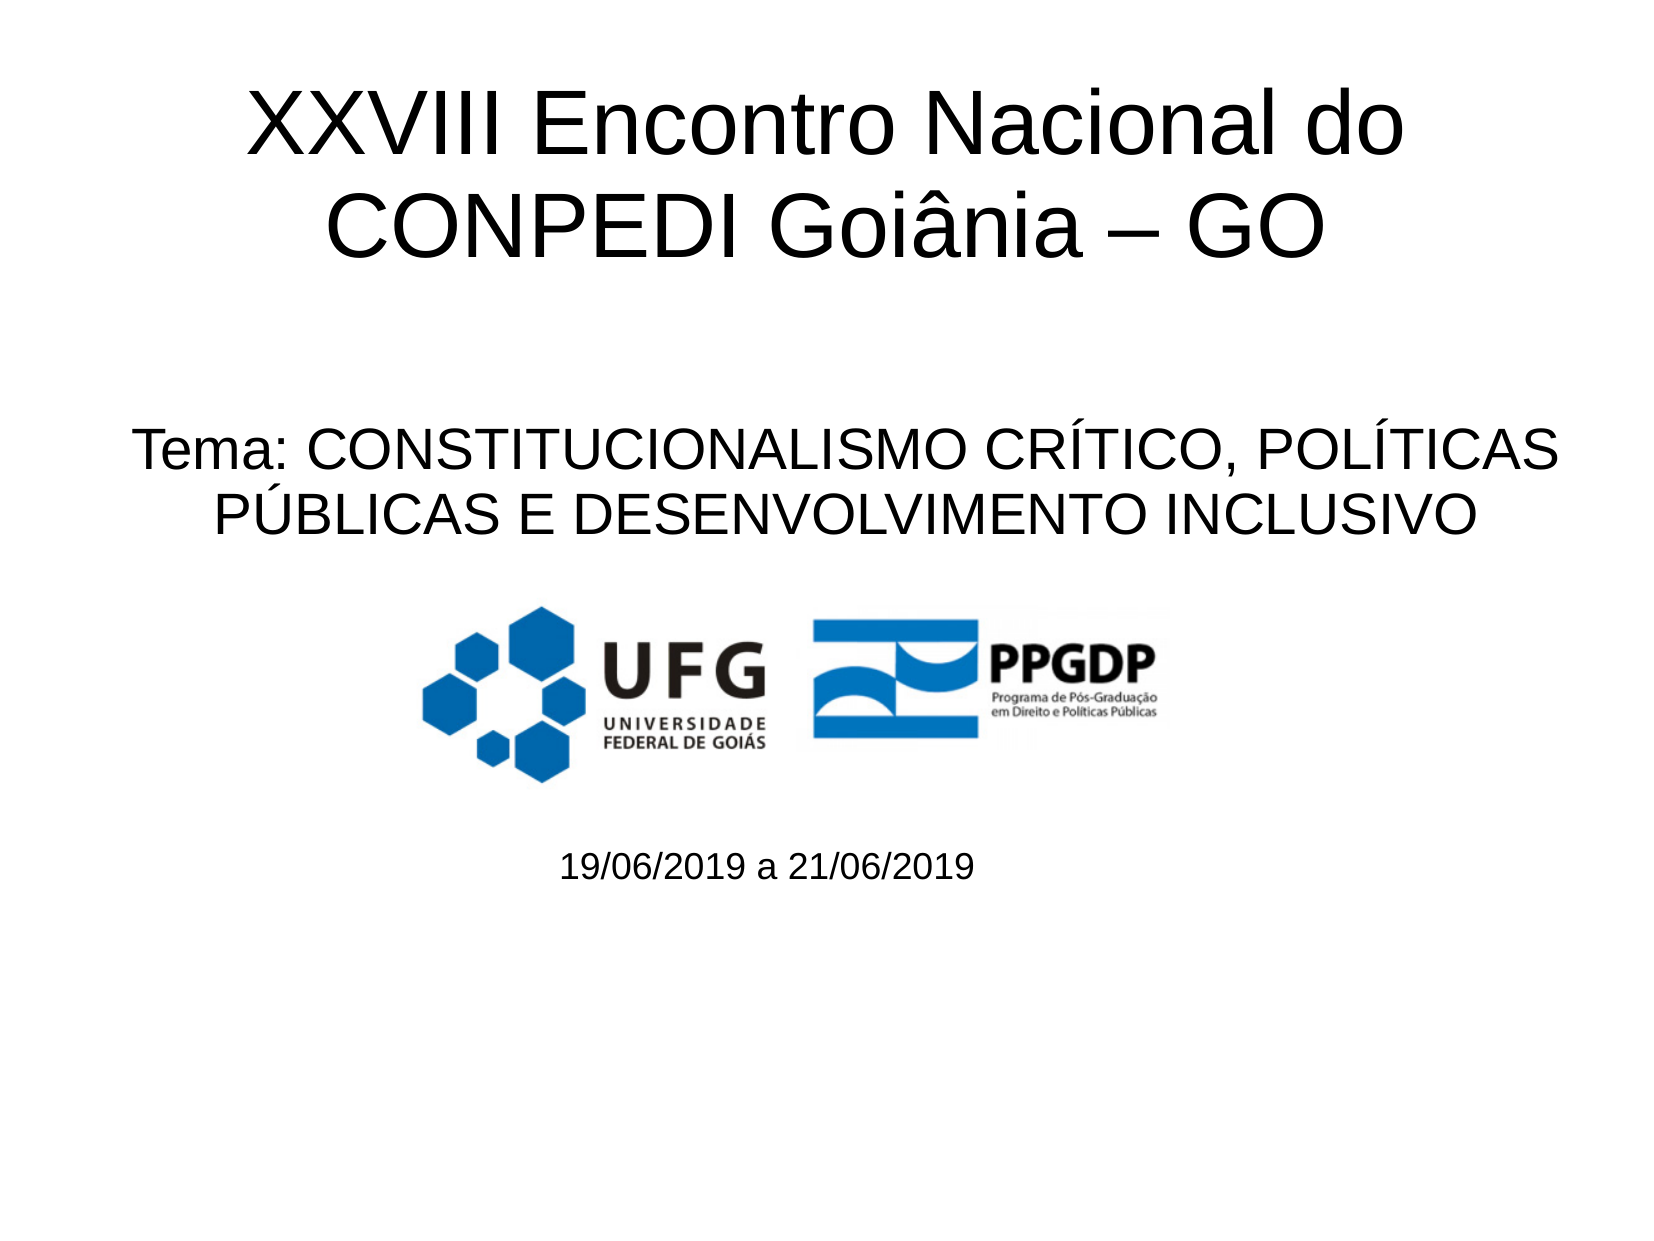

# XXVIII Encontro Nacional do CONPEDI Goiânia – GO
Tema: CONSTITUCIONALISMO CRÍTICO, POLÍTICAS PÚBLICAS E DESENVOLVIMENTO INCLUSIVO
19/06/2019 a 21/06/2019